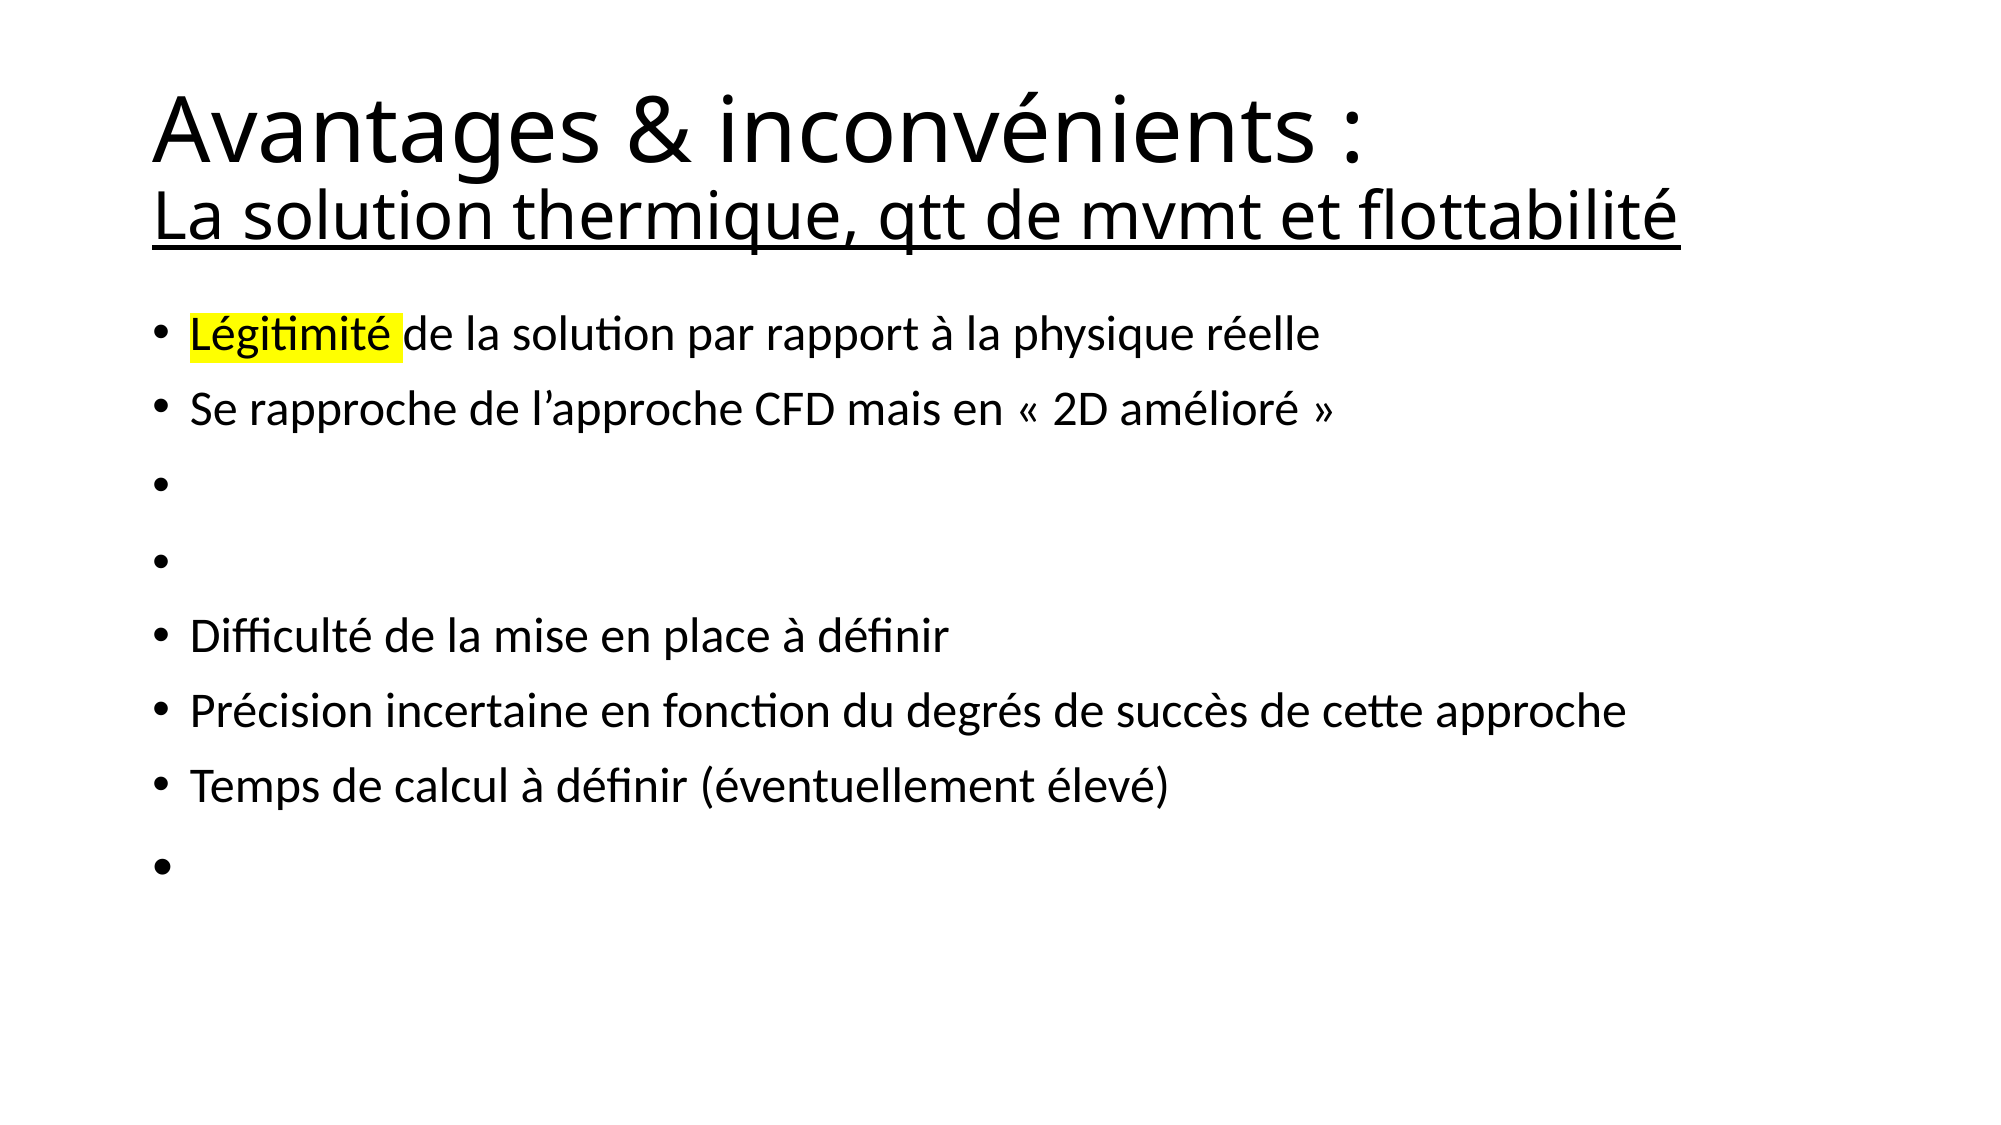

# Avantages & inconvénients : La solution thermique, qtt de mvmt et flottabilité
Légitimité de la solution par rapport à la physique réelle
Se rapproche de l’approche CFD mais en « 2D amélioré »
Difficulté de la mise en place à définir
Précision incertaine en fonction du degrés de succès de cette approche
Temps de calcul à définir (éventuellement élevé)